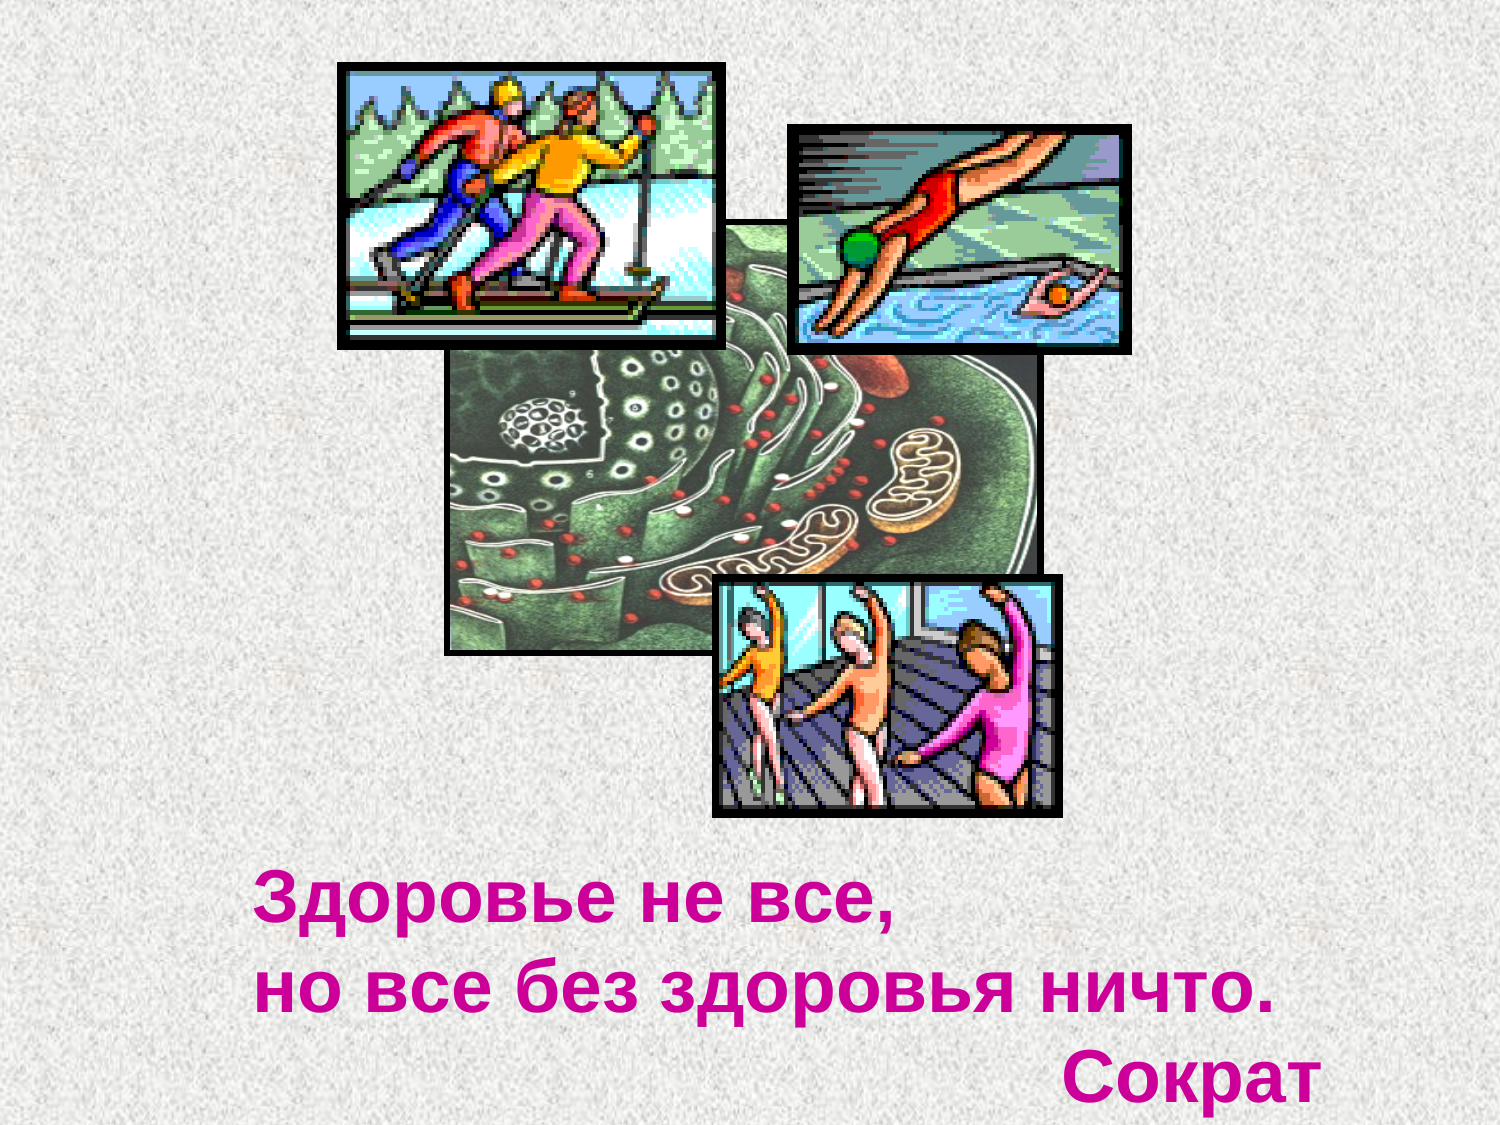

Здоровье не все,
но все без здоровья ничто.
 Сократ